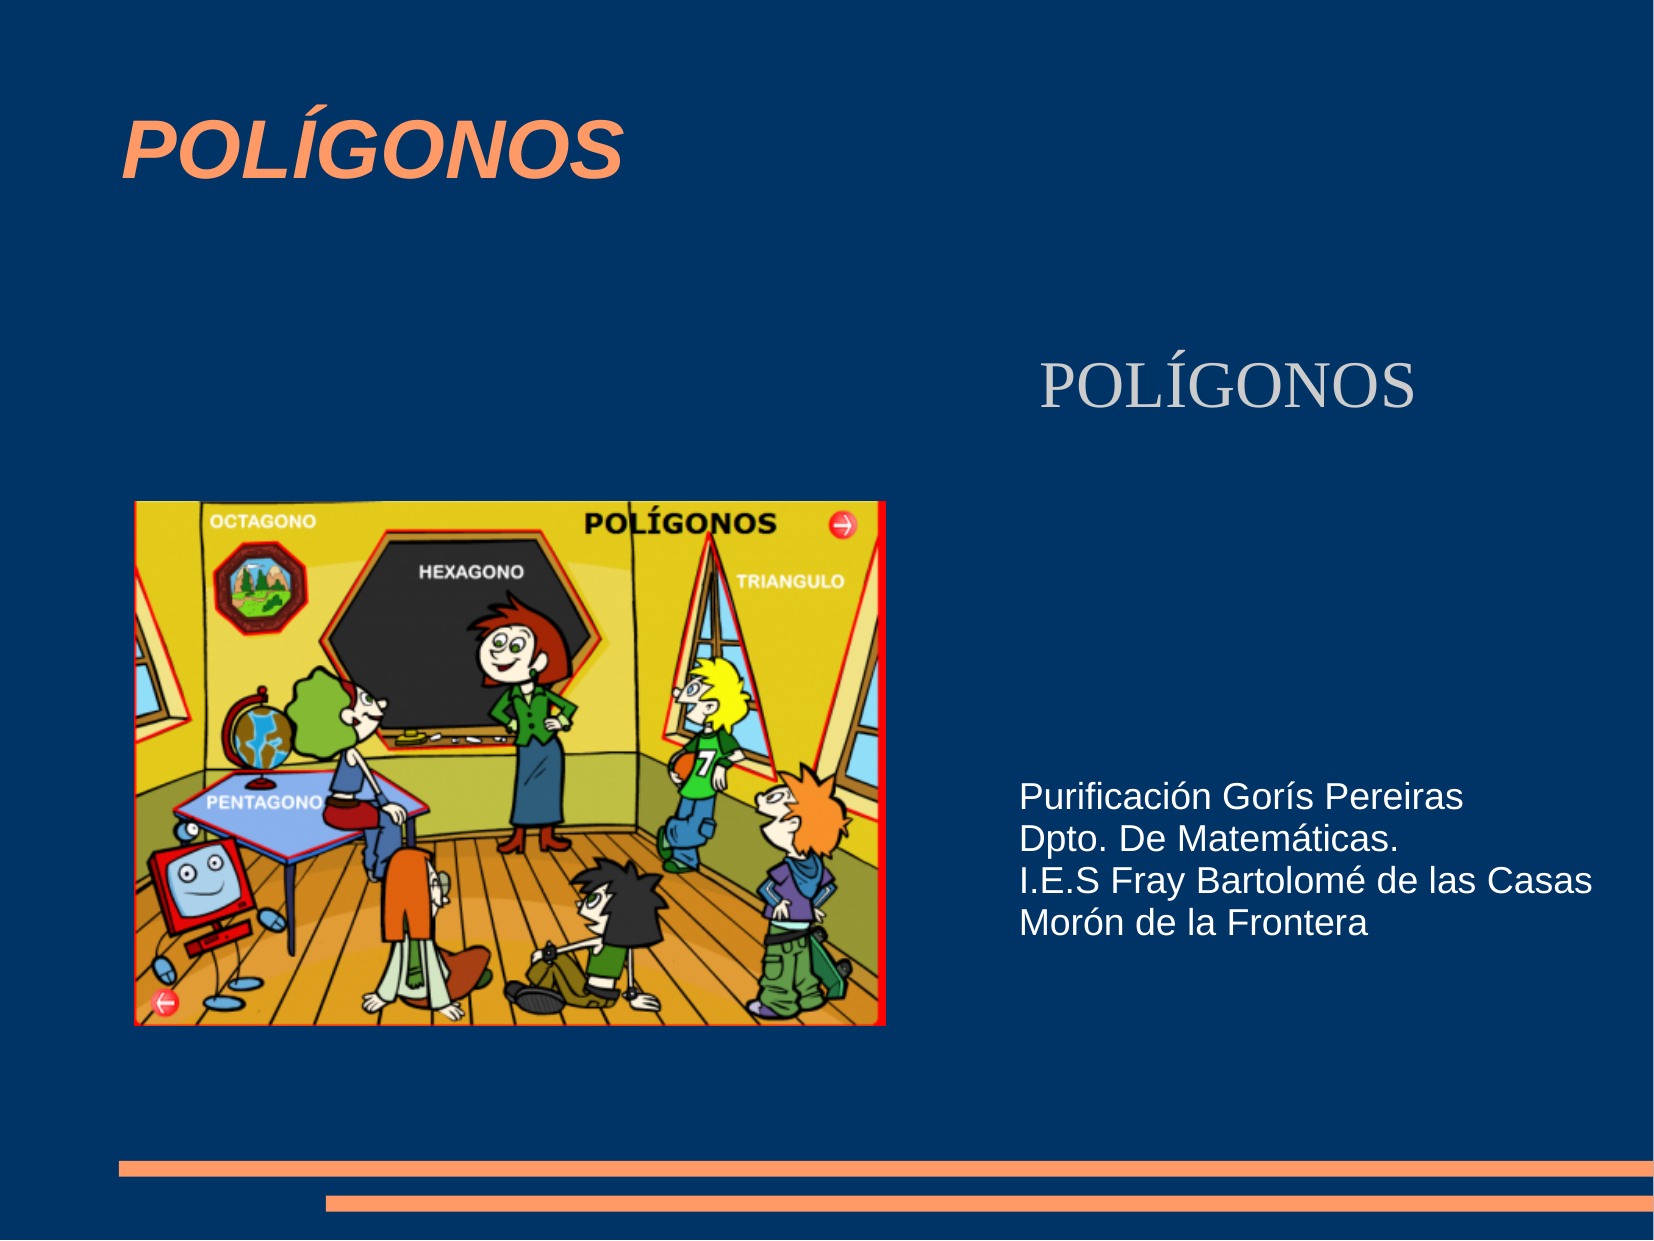

# POLÍGONOS
POLÍGONOS
Purificación Gorís Pereiras
Dpto. De Matemáticas.
I.E.S Fray Bartolomé de las Casas
Morón de la Frontera